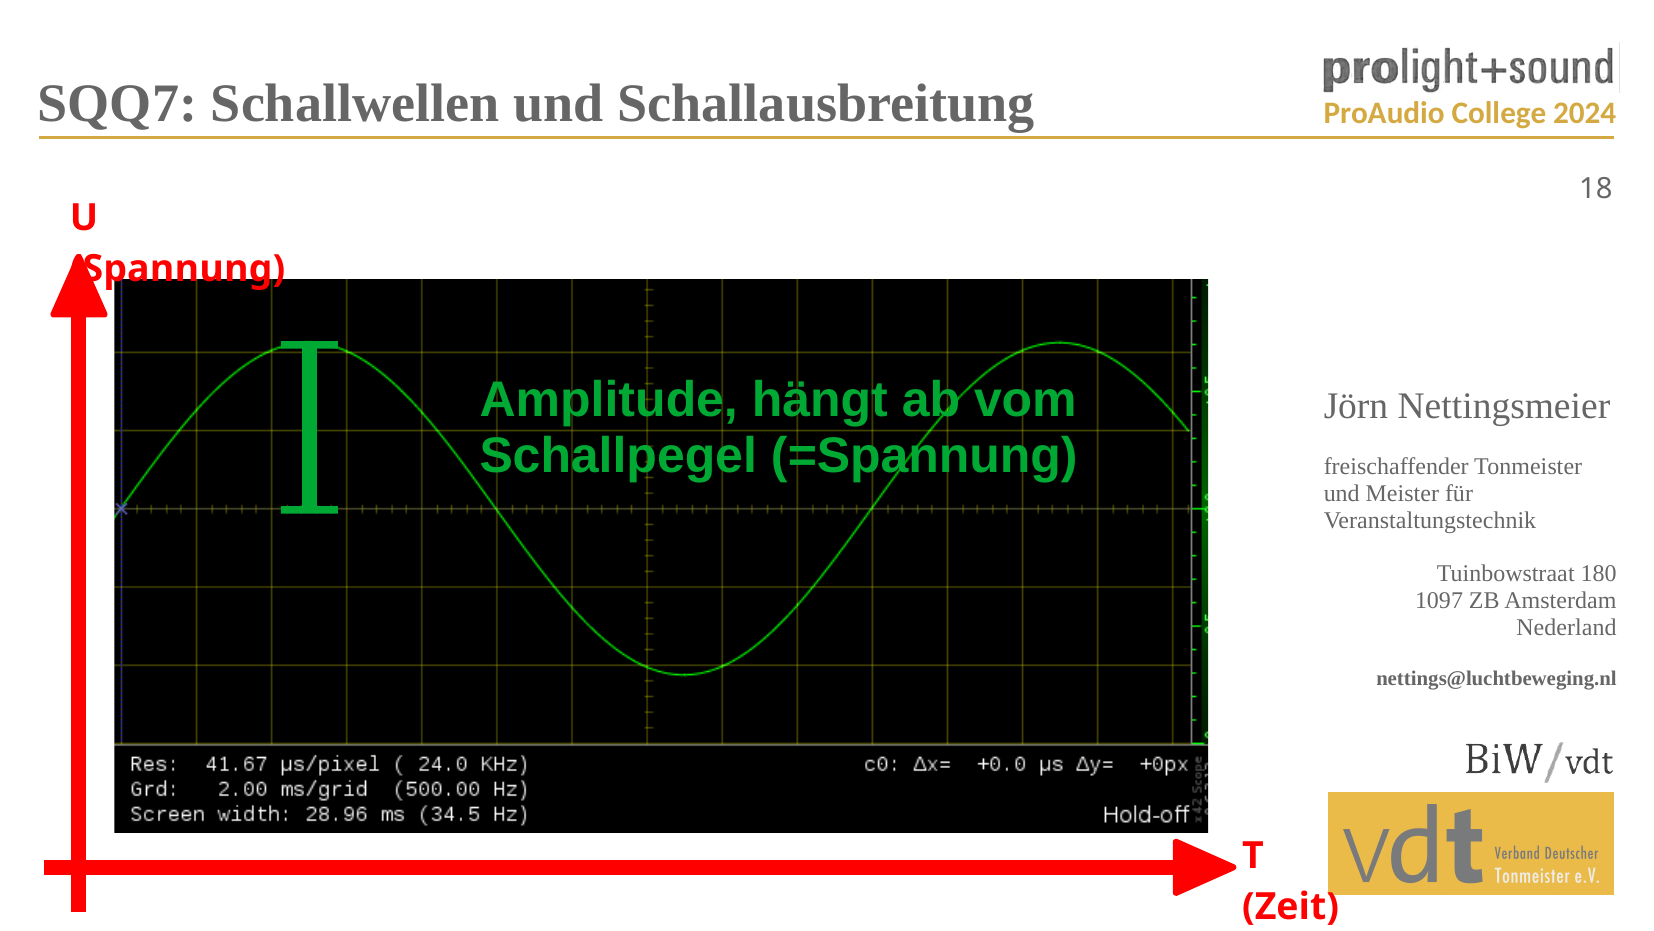

# SQQ7: Schallwellen und Schallausbreitung
18
U (Spannung)
Amplitude, hängt ab vom
Schallpegel (=Spannung)
T
(Zeit)